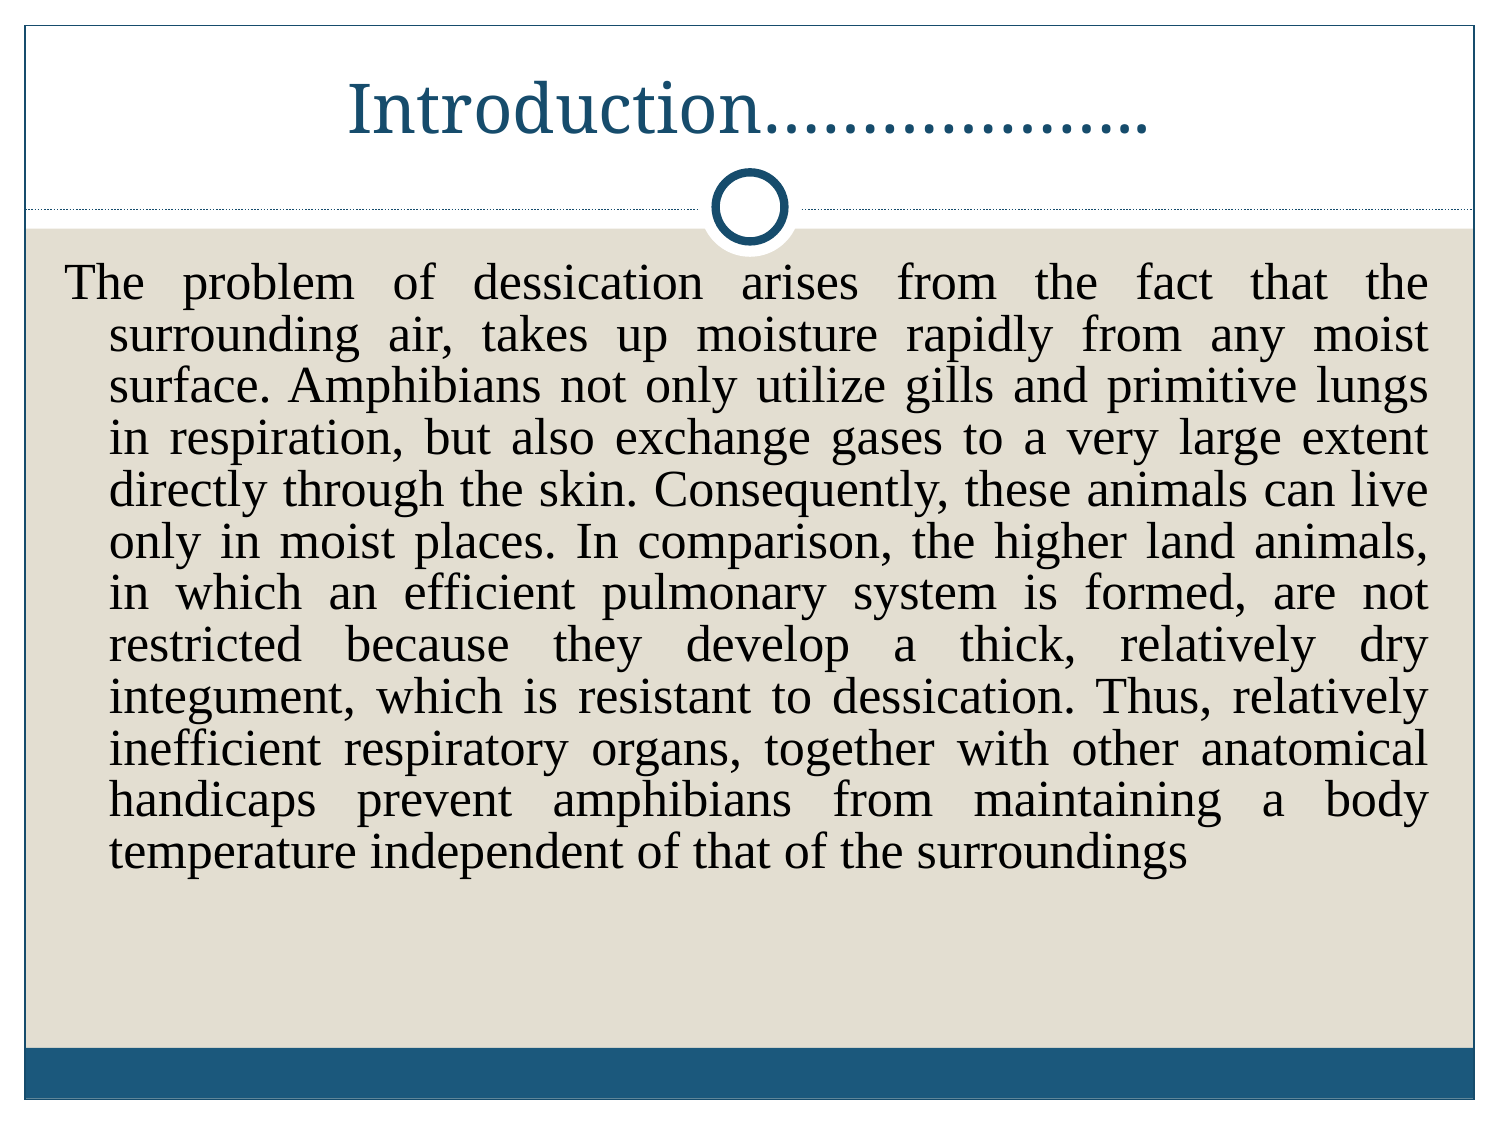

# Introduction………………..
The problem of dessication arises from the fact that the surrounding air, takes up moisture rapidly from any moist surface. Amphibians not only utilize gills and primitive lungs in respiration, but also exchange gases to a very large extent directly through the skin. Consequently, these animals can live only in moist places. In comparison, the higher land animals, in which an efficient pulmonary system is formed, are not restricted because they develop a thick, relatively dry integument, which is resistant to dessication. Thus, relatively inefficient respiratory organs, together with other anatomical handicaps prevent amphibians from maintaining a body temperature independent of that of the surroundings